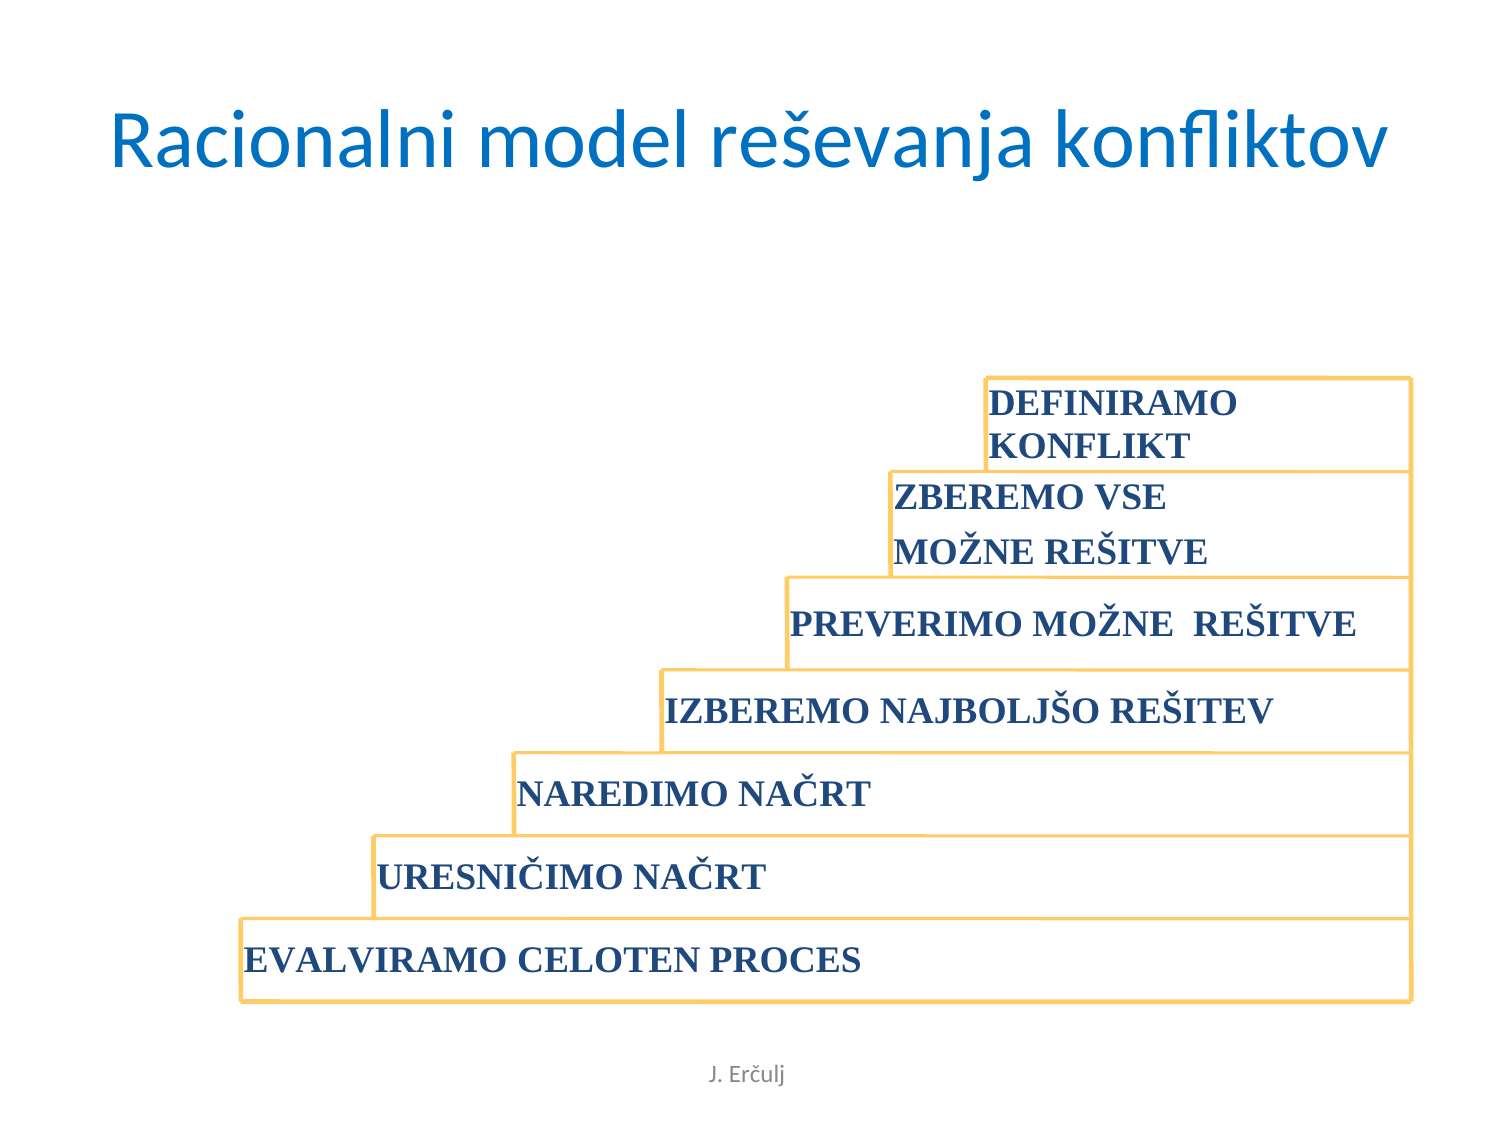

# Racionalni model reševanja konfliktov
DEFINIRAMO KONFLIKT
ZBEREMO VSE
MOŽNE REŠITVE
PREVERIMO MOŽNE REŠITVE
IZBEREMO NAJBOLJŠO REŠITEV
NAREDIMO NAČRT
URESNIČIMO NAČRT
EVALVIRAMO CELOTEN PROCES
J. Erčulj